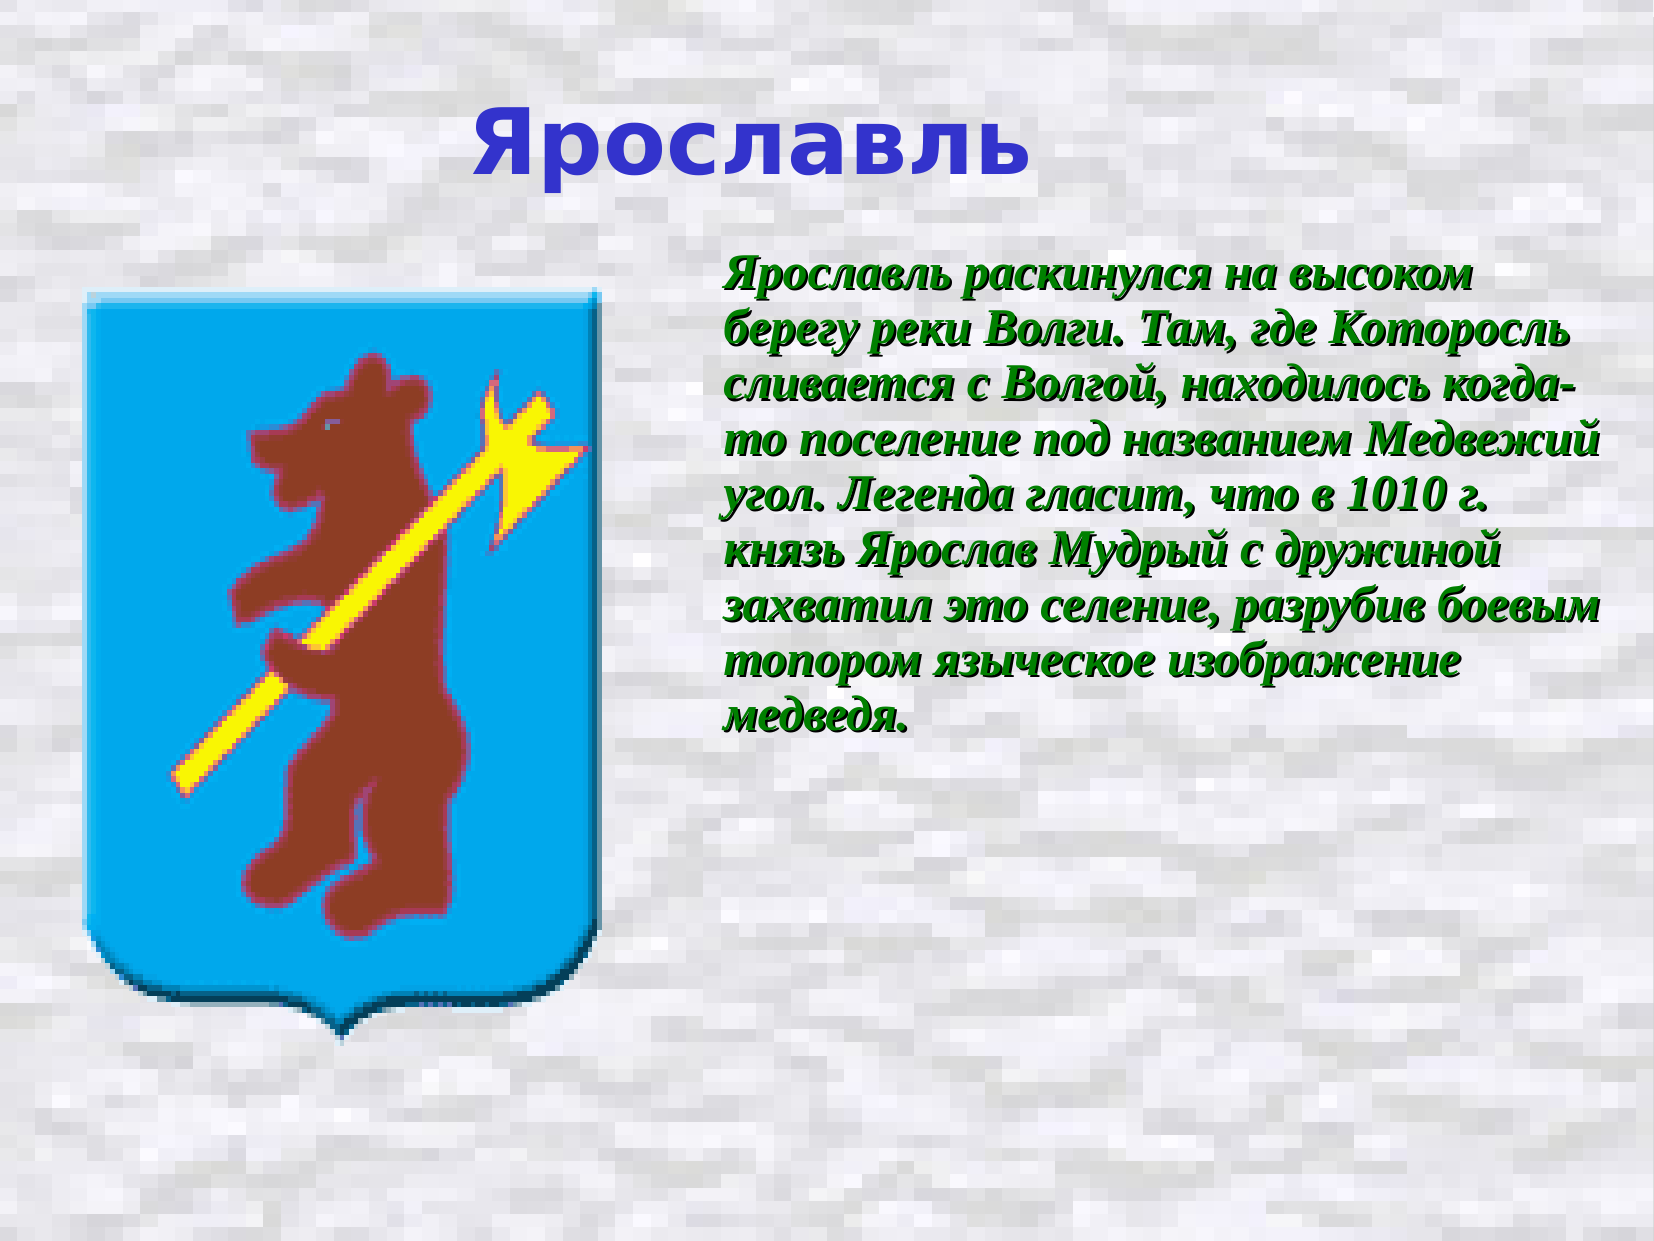

# Ярославль
Ярославль раскинулся на высоком берегу реки Волги. Там, где Которосль сливается с Волгой, находилось когда-то поселение под названием Медвежий угол. Легенда гласит, что в 1010 г. князь Ярослав Мудрый с дружиной захватил это селение, разрубив боевым топором языческое изображение медведя.